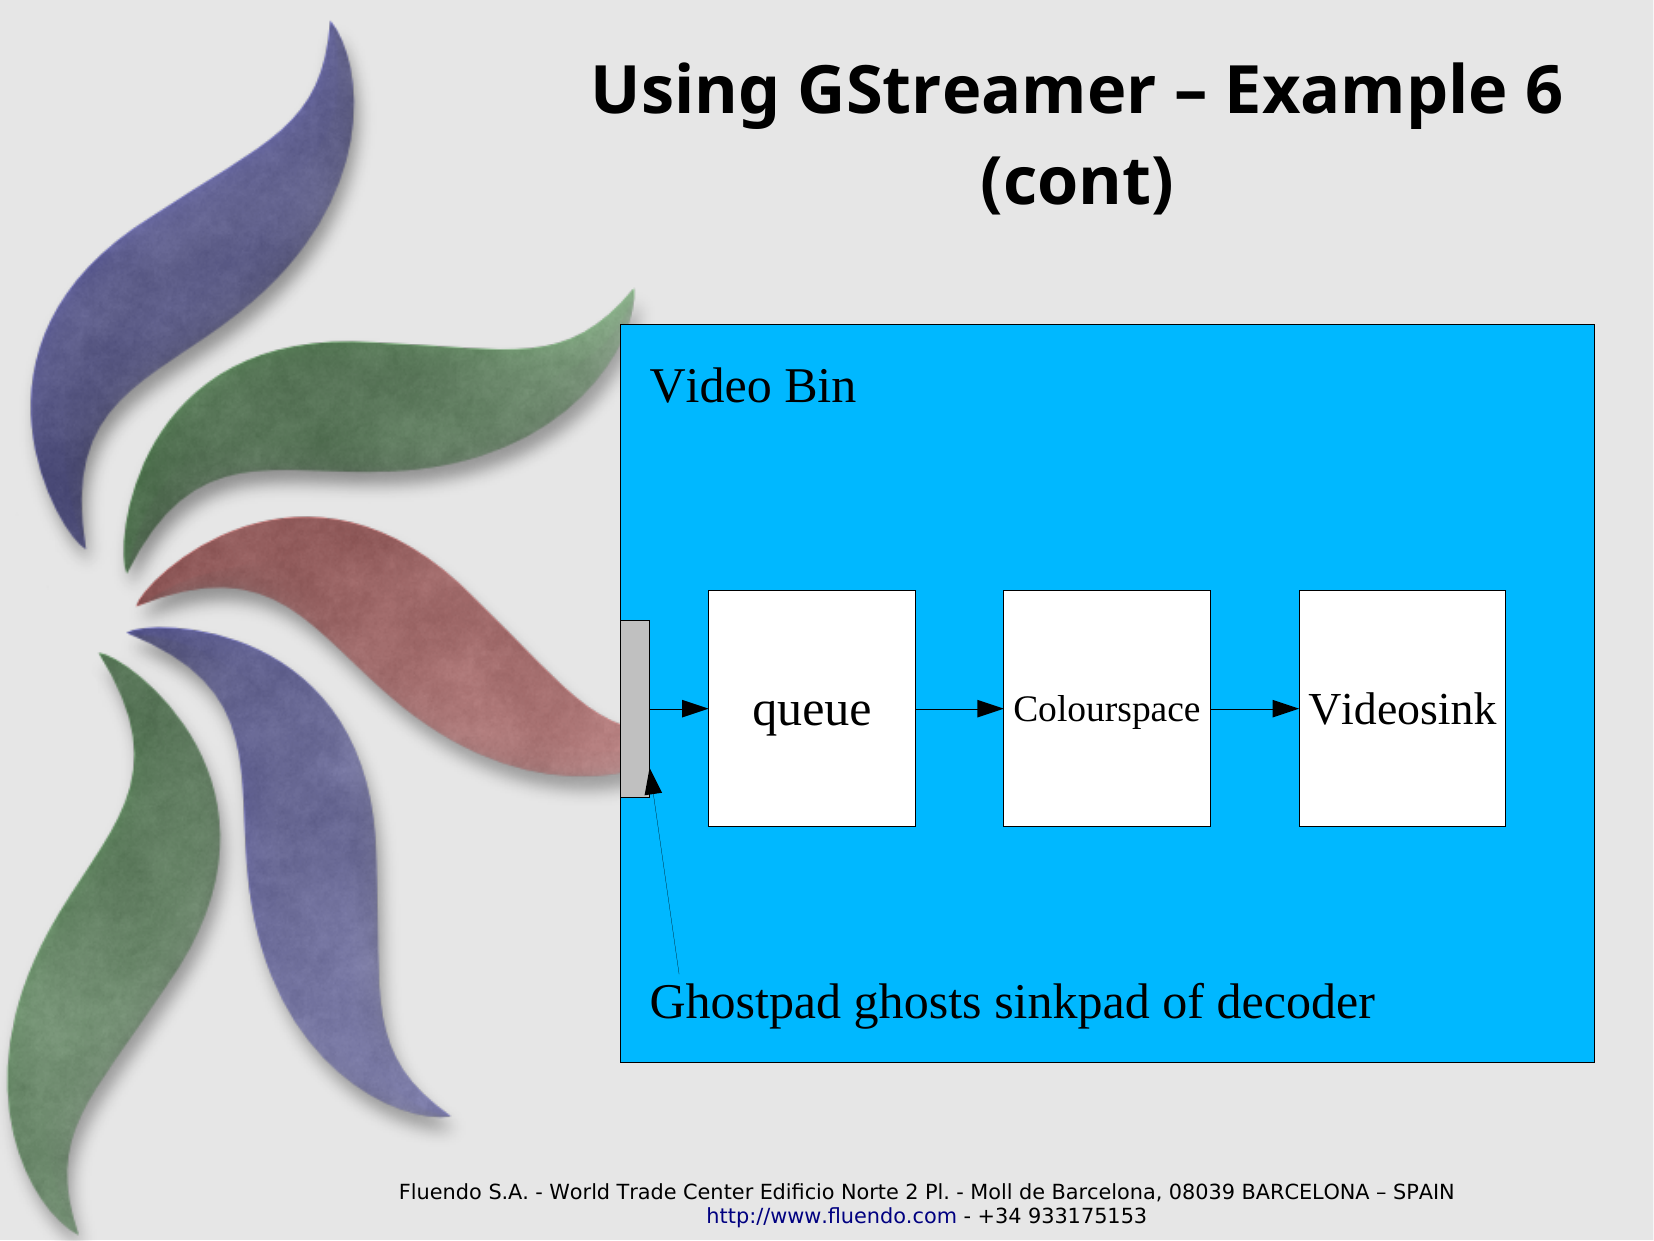

# Using GStreamer – Example 6 (cont)
Video Bin
queue
Colourspace
Videosink
Ghostpad ghosts sinkpad of decoder